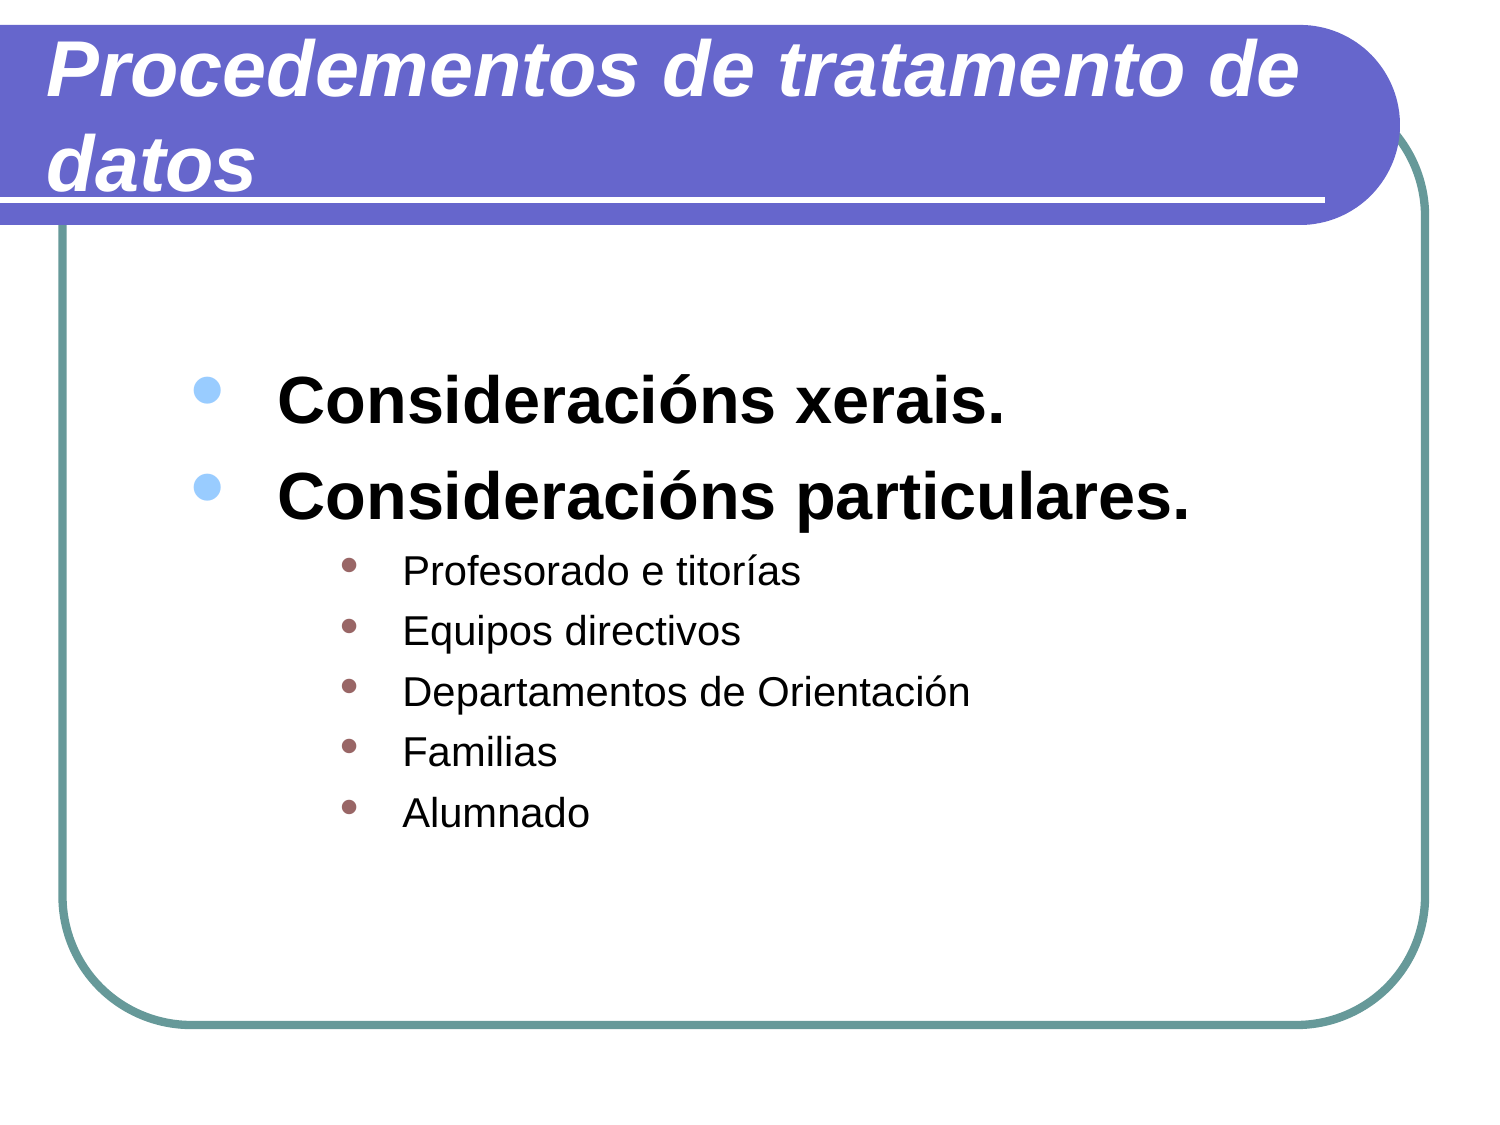

# Procedementos de tratamento de datos
Consideracións xerais.
Consideracións particulares.
Profesorado e titorías
Equipos directivos
Departamentos de Orientación
Familias
Alumnado